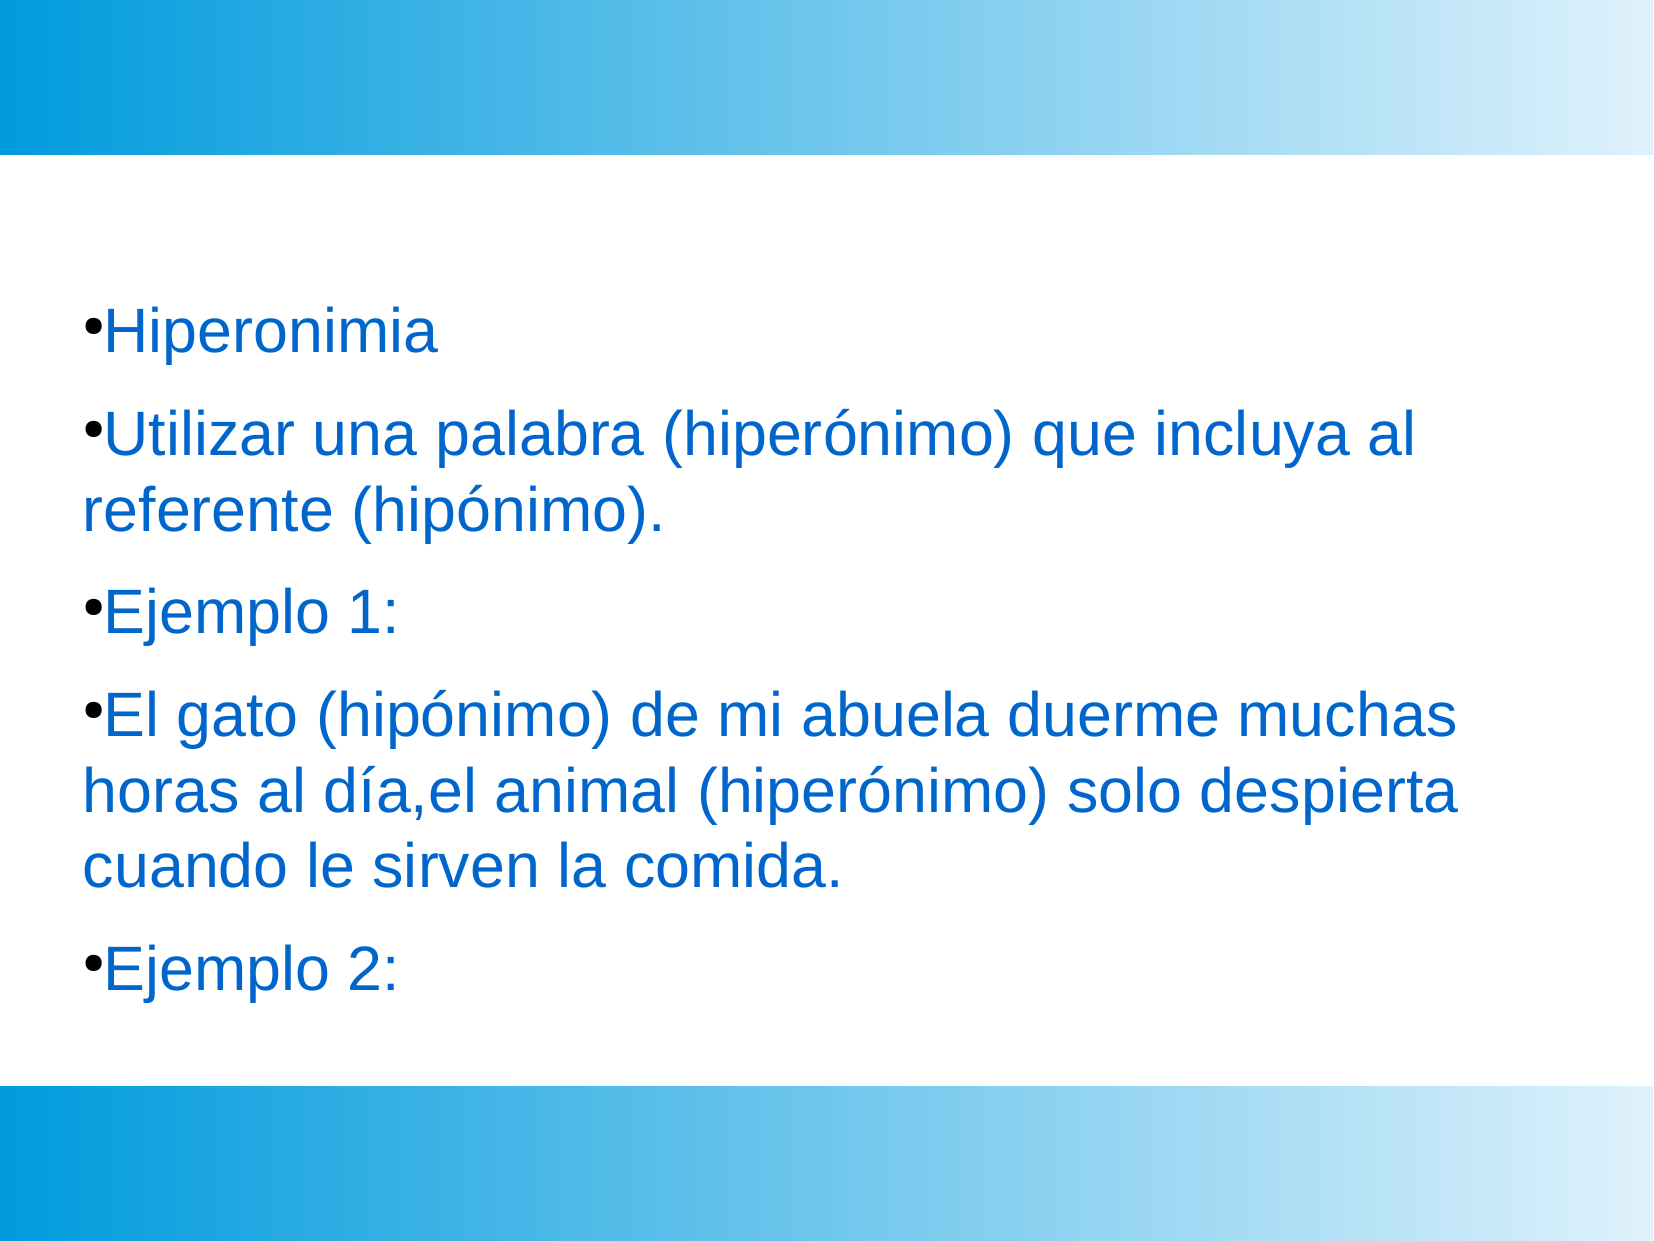

#
Hiperonimia
Utilizar una palabra (hiperónimo) que incluya al referente (hipónimo).
Ejemplo 1:
El gato (hipónimo) de mi abuela duerme muchas horas al día,el animal (hiperónimo) solo despierta cuando le sirven la comida.
Ejemplo 2: